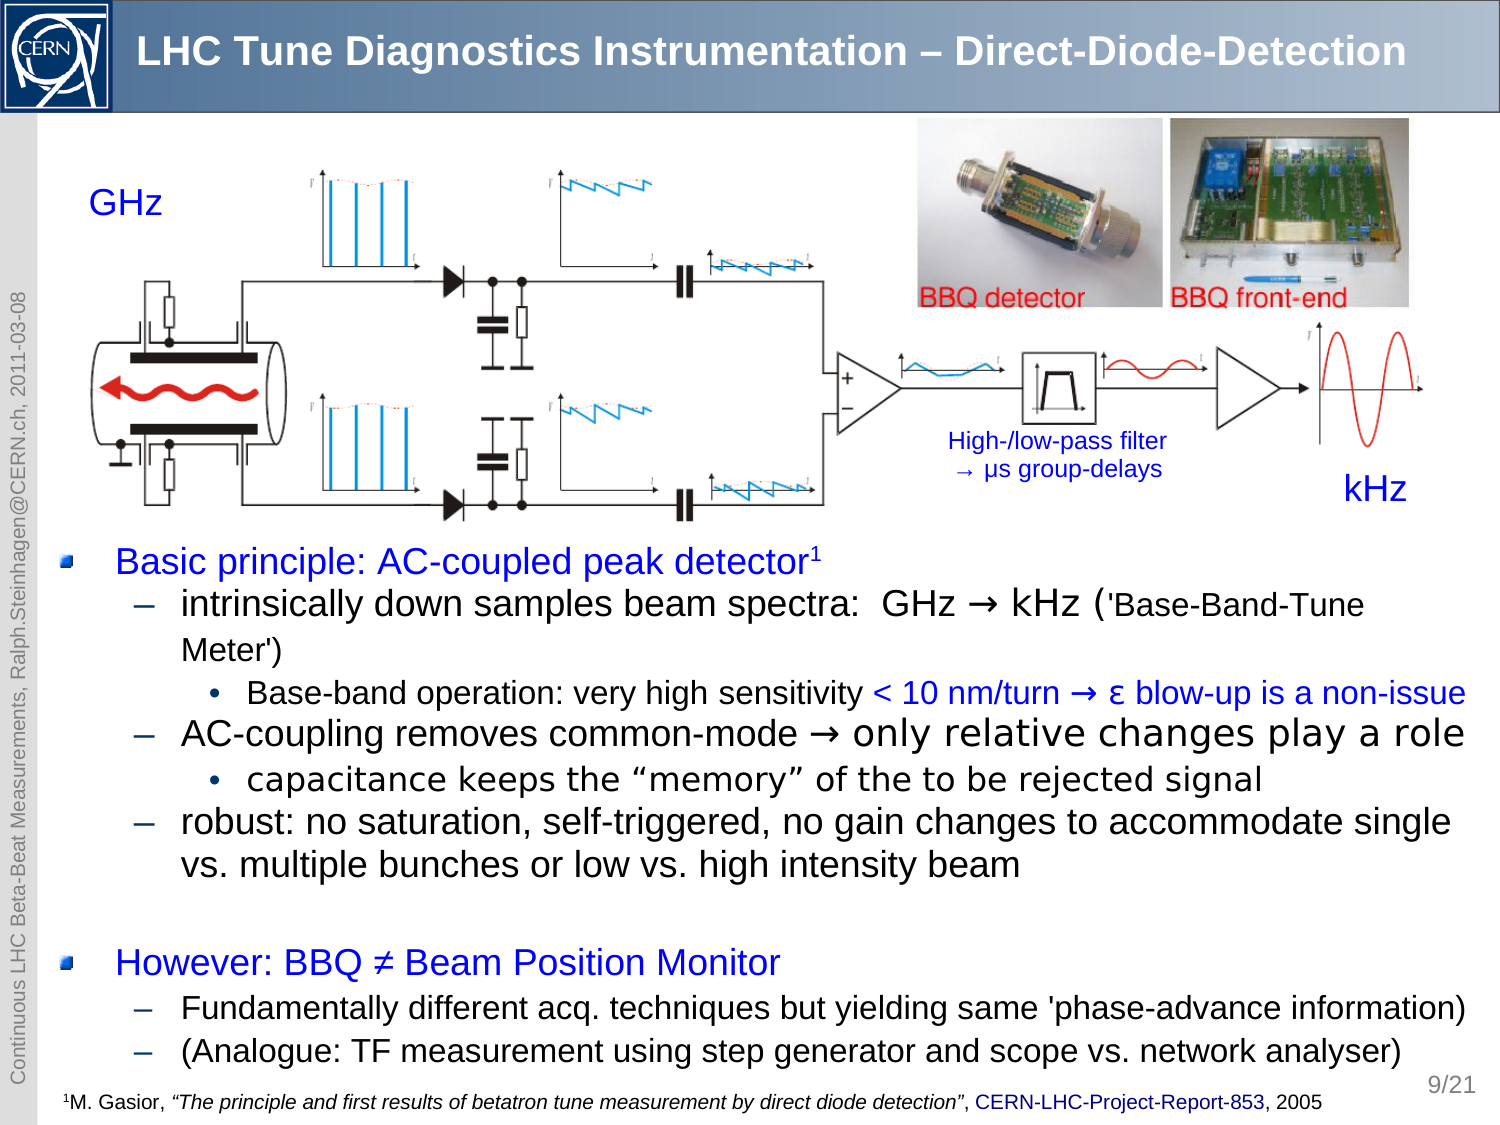

# LHC Tune Diagnostics Instrumentation – Direct-Diode-Detection
GHz
High-/low-pass filter
→ μs group-delays
kHz
Basic principle: AC-coupled peak detector1
intrinsically down samples beam spectra: GHz → kHz ('Base-Band-Tune Meter')
Base-band operation: very high sensitivity < 10 nm/turn → ε blow-up is a non-issue
AC-coupling removes common-mode → only relative changes play a role
capacitance keeps the “memory” of the to be rejected signal
robust: no saturation, self-triggered, no gain changes to accommodate single vs. multiple bunches or low vs. high intensity beam
However: BBQ ≠ Beam Position Monitor
Fundamentally different acq. techniques but yielding same 'phase-advance information)
(Analogue: TF measurement using step generator and scope vs. network analyser)
1M. Gasior, “The principle and first results of betatron tune measurement by direct diode detection”, CERN-LHC-Project-Report-853, 2005